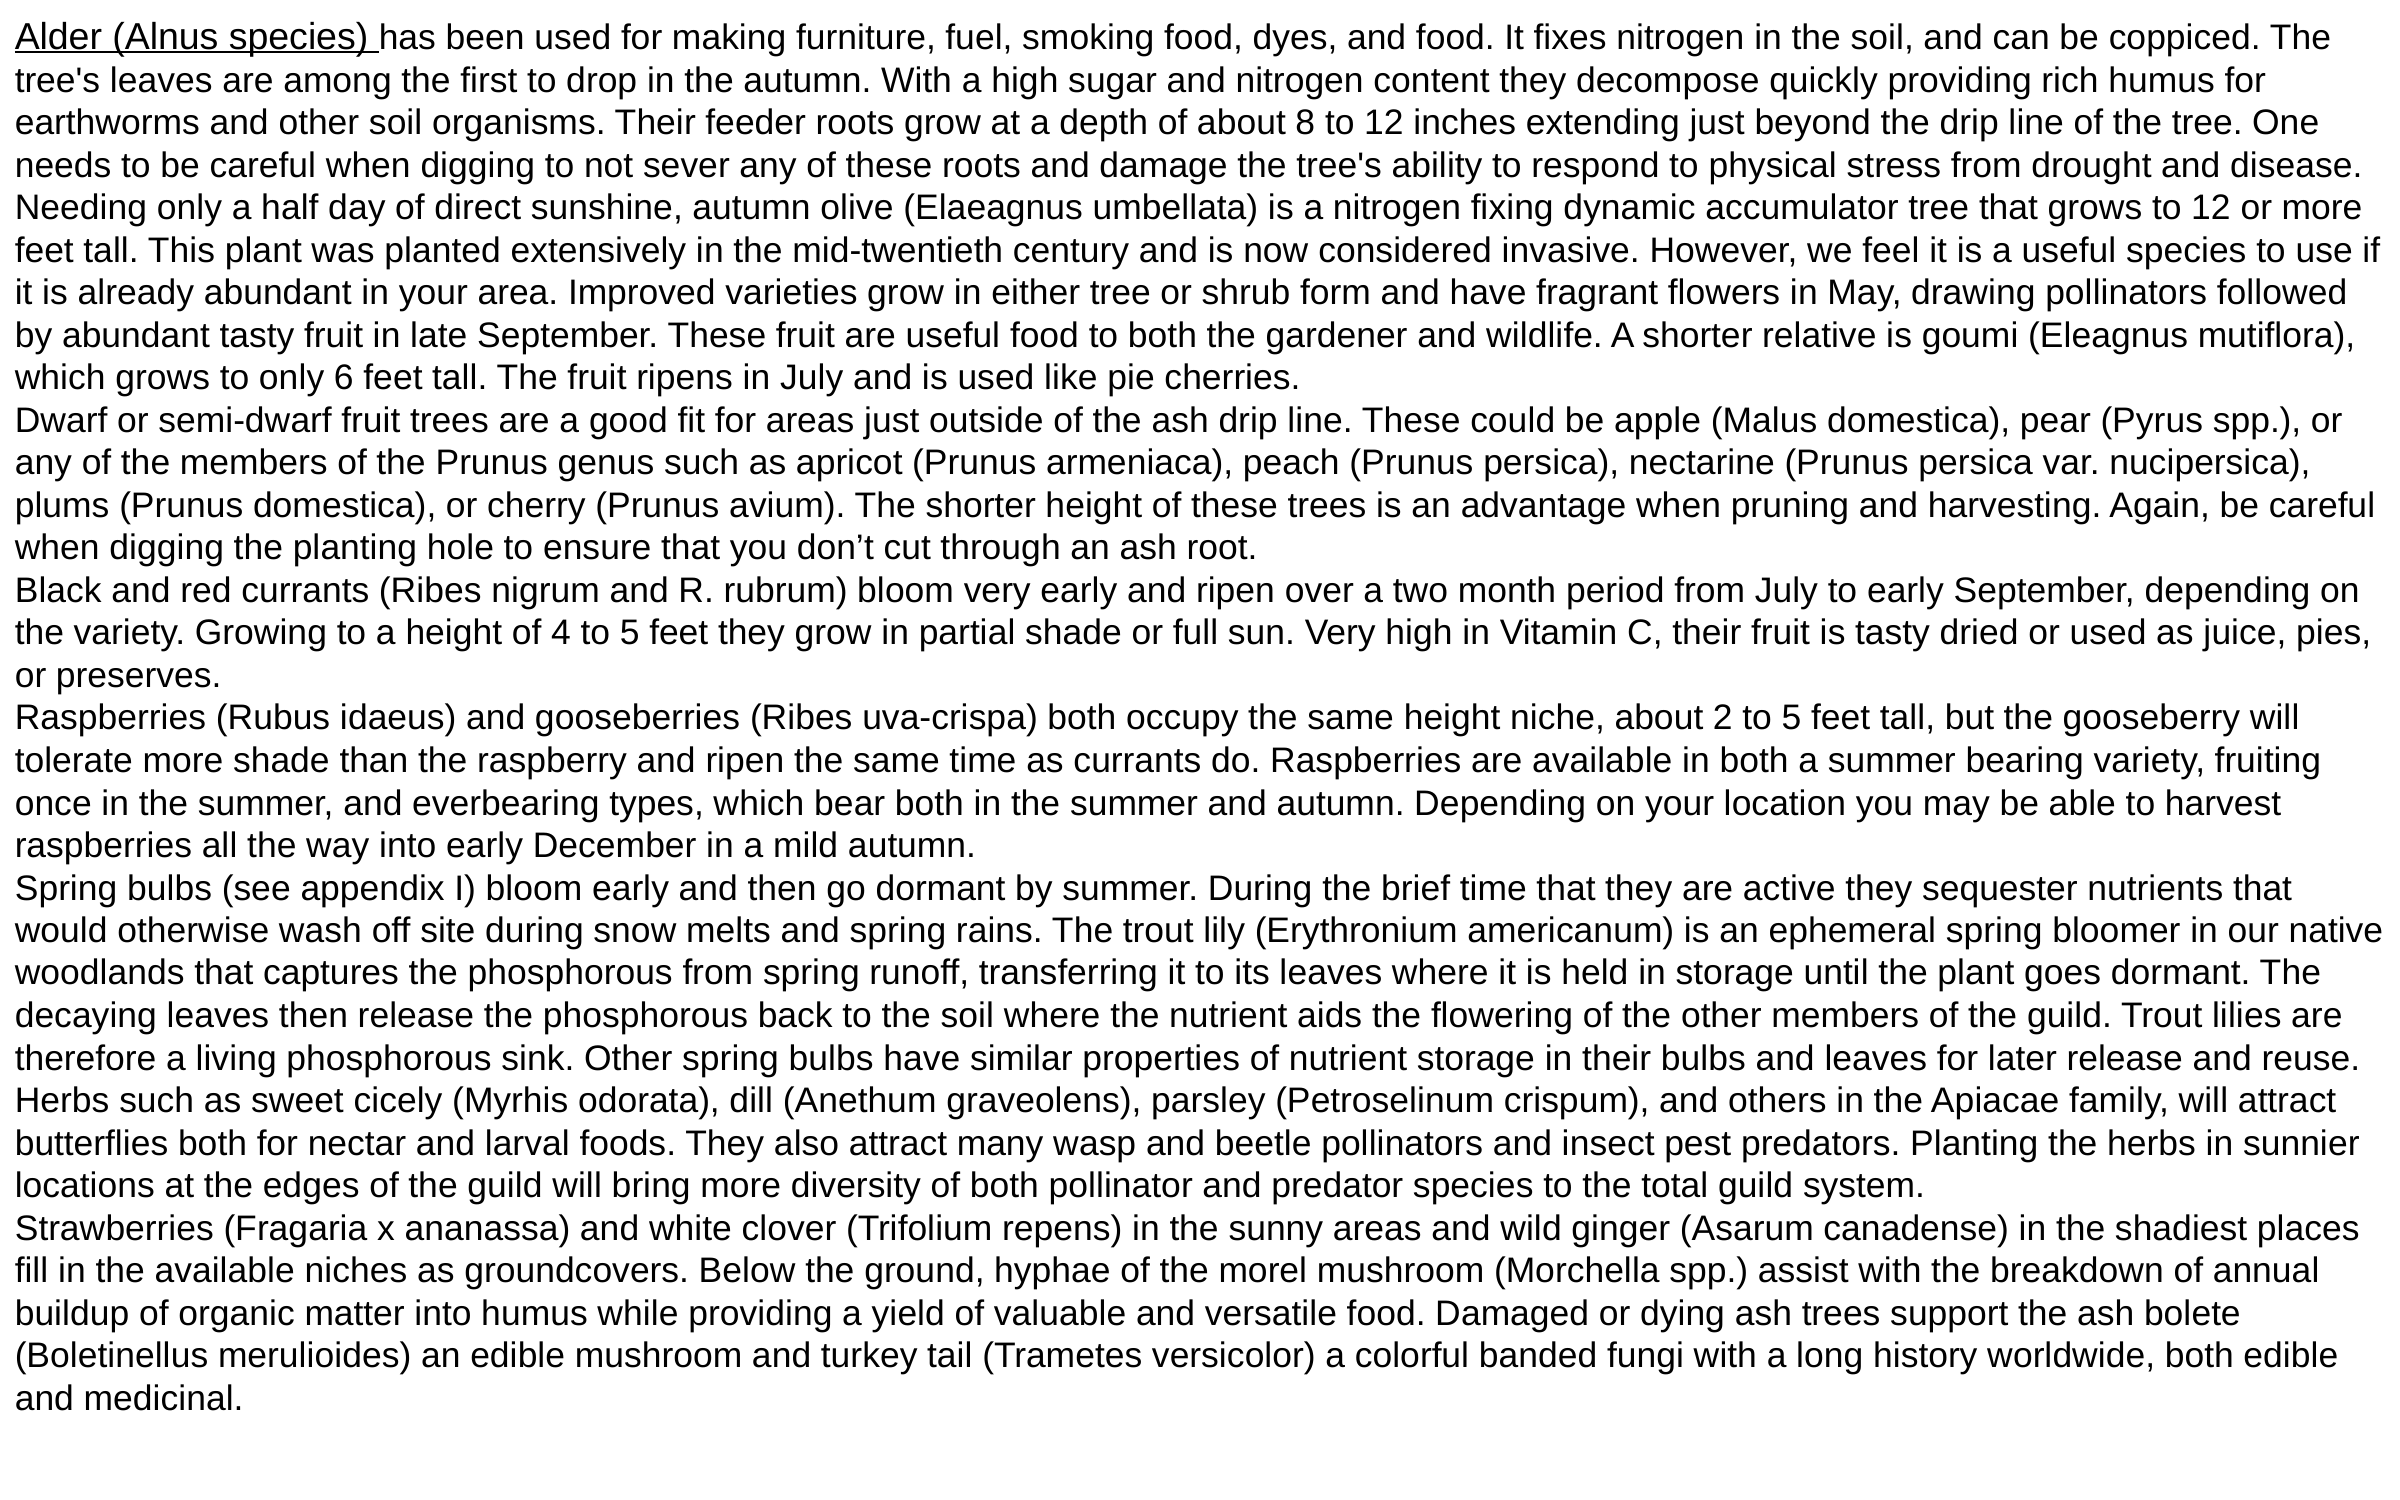

Alder (Alnus species) has been used for making furniture, fuel, smoking food, dyes, and food. It fixes nitrogen in the soil, and can be coppiced. The tree's leaves are among the first to drop in the autumn. With a high sugar and nitrogen content they decompose quickly providing rich humus for earthworms and other soil organisms. Their feeder roots grow at a depth of about 8 to 12 inches extending just beyond the drip line of the tree. One needs to be careful when digging to not sever any of these roots and damage the tree's ability to respond to physical stress from drought and disease.
Needing only a half day of direct sunshine, autumn olive (Elaeagnus umbellata) is a nitrogen fixing dynamic accumulator tree that grows to 12 or more feet tall. This plant was planted extensively in the mid-twentieth century and is now considered invasive. However, we feel it is a useful species to use if it is already abundant in your area. Improved varieties grow in either tree or shrub form and have fragrant flowers in May, drawing pollinators followed by abundant tasty fruit in late September. These fruit are useful food to both the gardener and wildlife. A shorter relative is goumi (Eleagnus mutiflora), which grows to only 6 feet tall. The fruit ripens in July and is used like pie cherries.
Dwarf or semi-dwarf fruit trees are a good fit for areas just outside of the ash drip line. These could be apple (Malus domestica), pear (Pyrus spp.), or any of the members of the Prunus genus such as apricot (Prunus armeniaca), peach (Prunus persica), nectarine (Prunus persica var. nucipersica), plums (Prunus domestica), or cherry (Prunus avium). The shorter height of these trees is an advantage when pruning and harvesting. Again, be careful when digging the planting hole to ensure that you don’t cut through an ash root.
Black and red currants (Ribes nigrum and R. rubrum) bloom very early and ripen over a two month period from July to early September, depending on the variety. Growing to a height of 4 to 5 feet they grow in partial shade or full sun. Very high in Vitamin C, their fruit is tasty dried or used as juice, pies, or preserves.
Raspberries (Rubus idaeus) and gooseberries (Ribes uva-crispa) both occupy the same height niche, about 2 to 5 feet tall, but the gooseberry will tolerate more shade than the raspberry and ripen the same time as currants do. Raspberries are available in both a summer bearing variety, fruiting once in the summer, and everbearing types, which bear both in the summer and autumn. Depending on your location you may be able to harvest raspberries all the way into early December in a mild autumn.
Spring bulbs (see appendix I) bloom early and then go dormant by summer. During the brief time that they are active they sequester nutrients that would otherwise wash off site during snow melts and spring rains. The trout lily (Erythronium americanum) is an ephemeral spring bloomer in our native woodlands that captures the phosphorous from spring runoff, transferring it to its leaves where it is held in storage until the plant goes dormant. The decaying leaves then release the phosphorous back to the soil where the nutrient aids the flowering of the other members of the guild. Trout lilies are therefore a living phosphorous sink. Other spring bulbs have similar properties of nutrient storage in their bulbs and leaves for later release and reuse.
Herbs such as sweet cicely (Myrhis odorata), dill (Anethum graveolens), parsley (Petroselinum crispum), and others in the Apiacae family, will attract butterflies both for nectar and larval foods. They also attract many wasp and beetle pollinators and insect pest predators. Planting the herbs in sunnier locations at the edges of the guild will bring more diversity of both pollinator and predator species to the total guild system.
Strawberries (Fragaria x ananassa) and white clover (Trifolium repens) in the sunny areas and wild ginger (Asarum canadense) in the shadiest places fill in the available niches as groundcovers. Below the ground, hyphae of the morel mushroom (Morchella spp.) assist with the breakdown of annual buildup of organic matter into humus while providing a yield of valuable and versatile food. Damaged or dying ash trees support the ash bolete (Boletinellus merulioides) an edible mushroom and turkey tail (Trametes versicolor) a colorful banded fungi with a long history worldwide, both edible and medicinal.